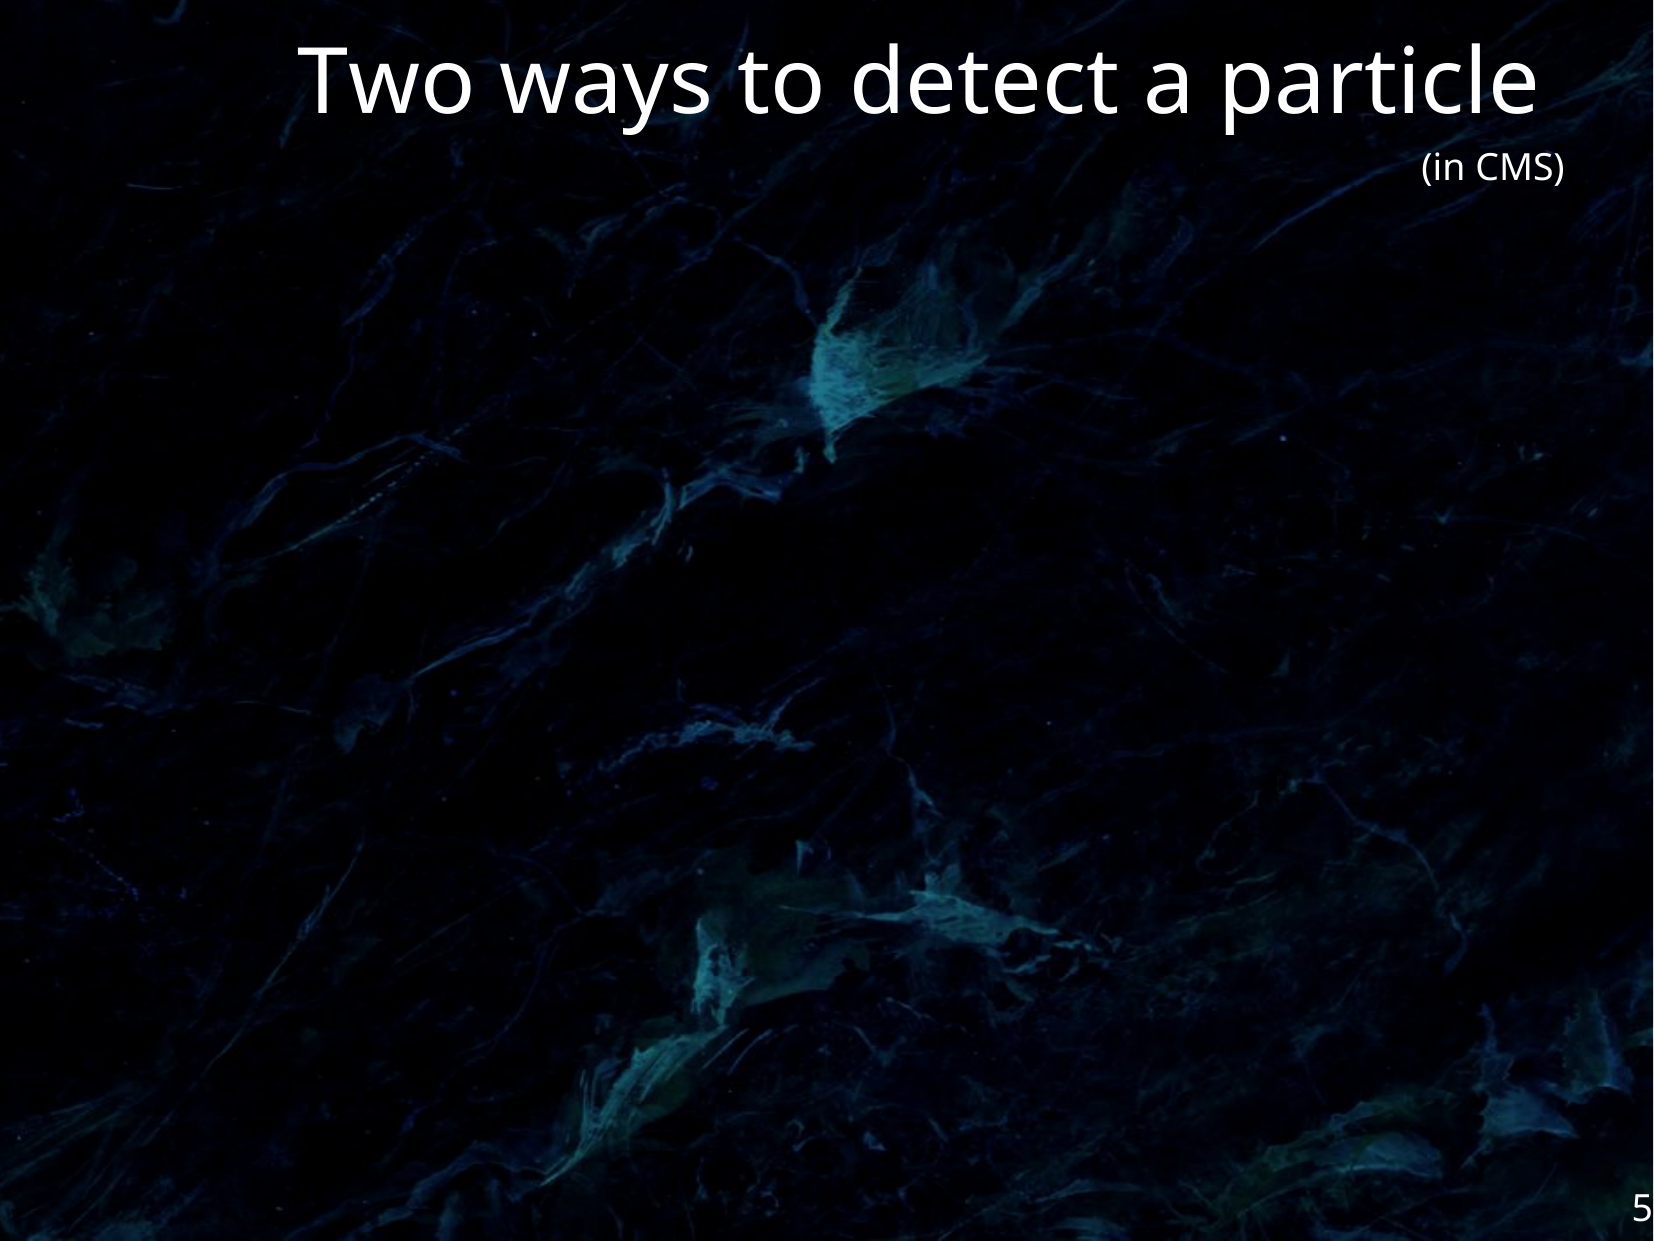

# Two ways to detect a particle (in CMS)
5